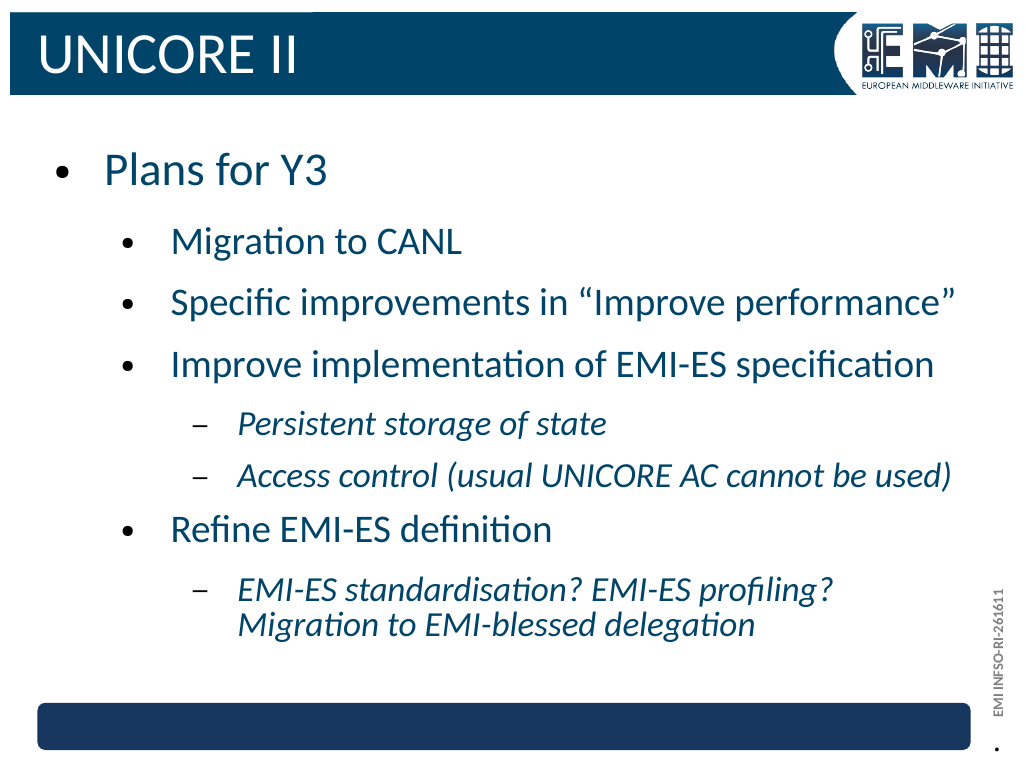

# UNICORE II
Plans for Y3
Migration to CANL
Specific improvements in “Improve performance”
Improve implementation of EMI-ES specification
Persistent storage of state
Access control (usual UNICORE AC cannot be used)
Refine EMI-ES definition
EMI-ES standardisation? EMI-ES profiling? Migration to EMI-blessed delegation